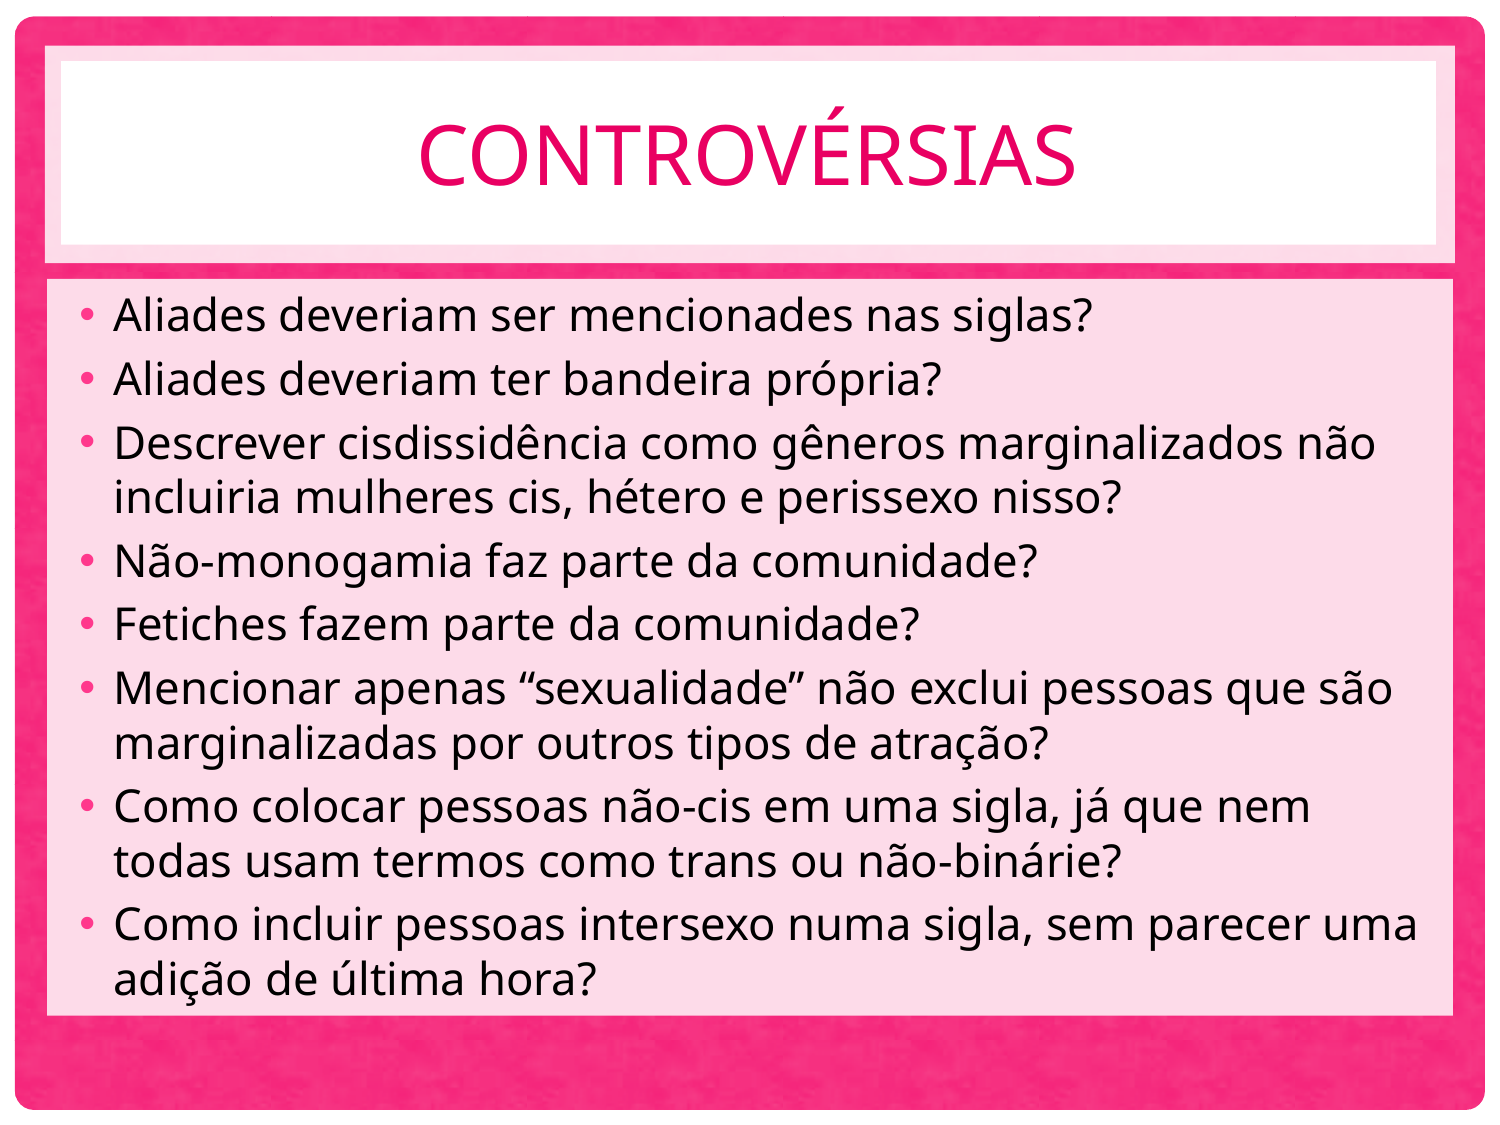

# Controvérsias
Aliades deveriam ser mencionades nas siglas?
Aliades deveriam ter bandeira própria?
Descrever cisdissidência como gêneros marginalizados não incluiria mulheres cis, hétero e perissexo nisso?
Não-monogamia faz parte da comunidade?
Fetiches fazem parte da comunidade?
Mencionar apenas “sexualidade” não exclui pessoas que são marginalizadas por outros tipos de atração?
Como colocar pessoas não-cis em uma sigla, já que nem todas usam termos como trans ou não-binárie?
Como incluir pessoas intersexo numa sigla, sem parecer uma adição de última hora?